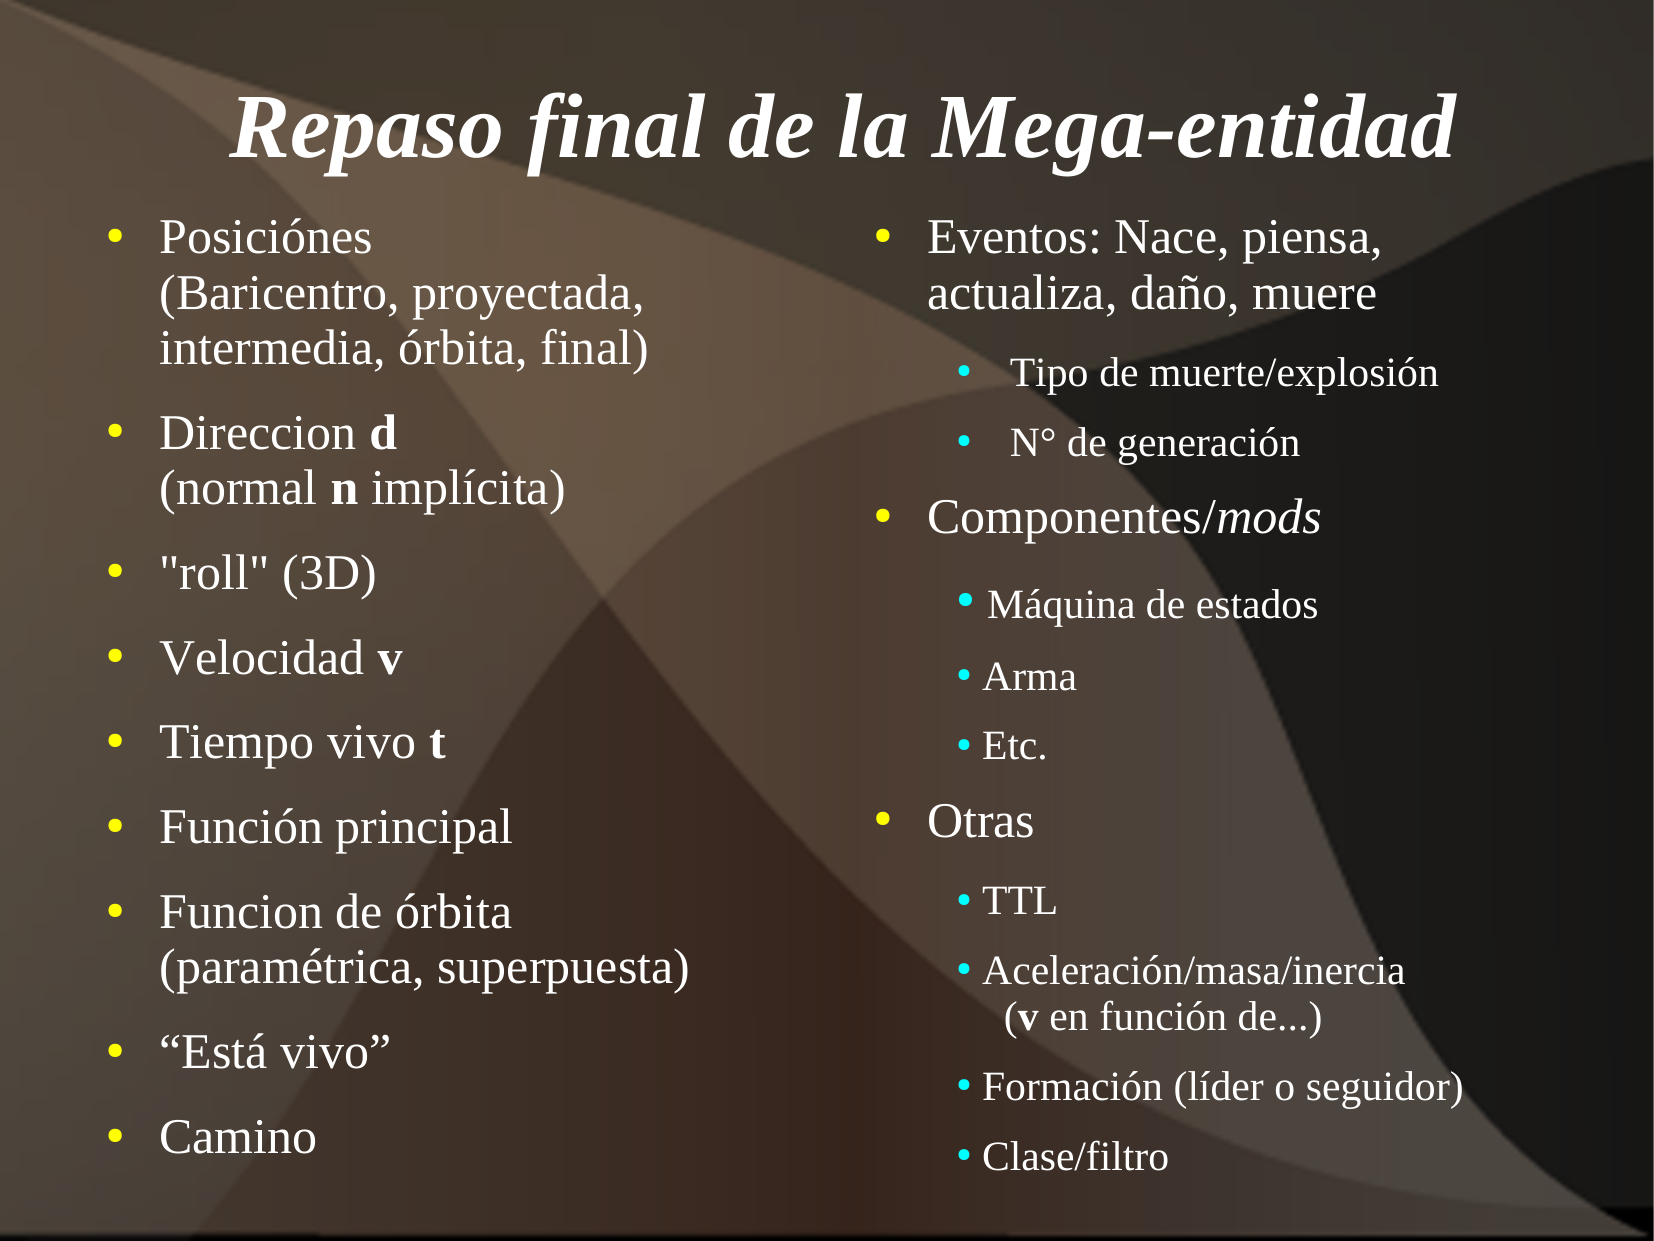

# Repaso final de la Mega-entidad
Posiciónes
(Baricentro, proyectada, intermedia, órbita, final)
Direccion d
(normal n implícita)
"roll" (3D)
Velocidad v
Tiempo vivo t
Función principal
Funcion de órbita
(paramétrica, superpuesta)
“Está vivo”
Camino
Eventos: Nace, piensa, actualiza, daño, muere
Tipo de muerte/explosión
N° de generación
Componentes/mods
 Máquina de estados
 Arma
 Etc.
Otras
 TTL
 Aceleración/masa/inercia
(v en función de...)
 Formación (líder o seguidor)
 Clase/filtro